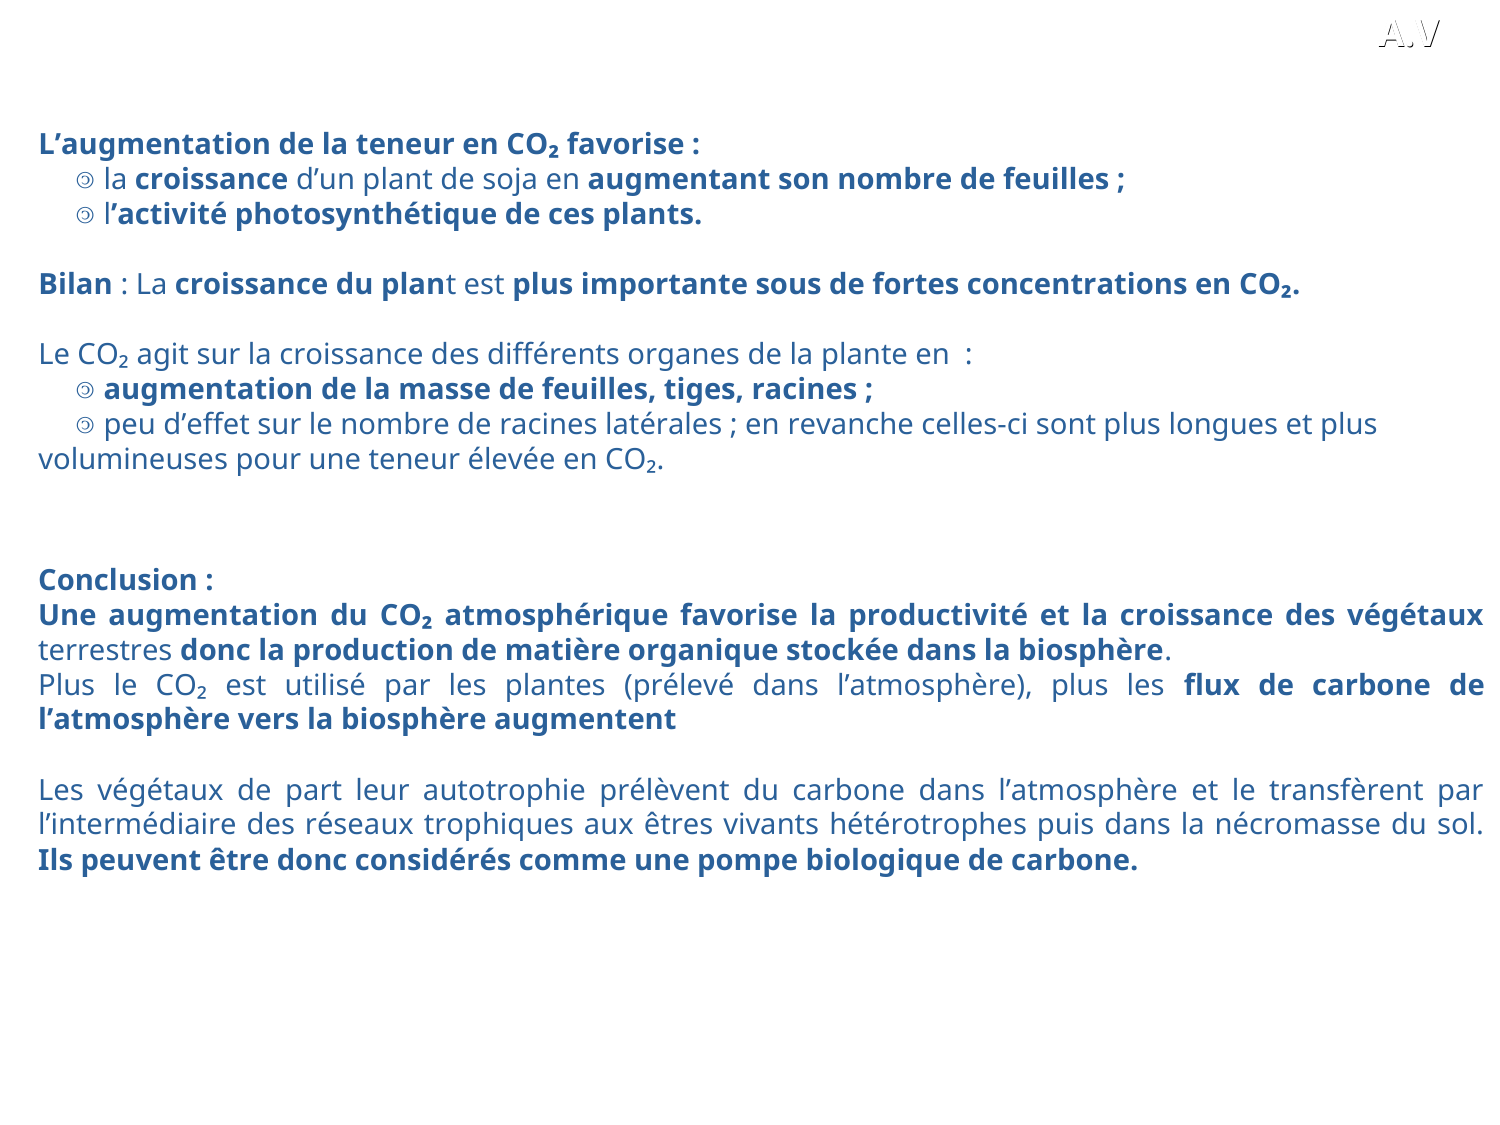

A.V
L’augmentation de la teneur en CO₂ favorise :
  la croissance d’un plant de soja en augmentant son nombre de feuilles ;
  l’activité photosynthétique de ces plants.
Bilan : La croissance du plant est plus importante sous de fortes concentrations en CO₂.
Le CO₂ agit sur la croissance des différents organes de la plante en :
  augmentation de la masse de feuilles, tiges, racines ;
  peu d’effet sur le nombre de racines latérales ; en revanche celles-ci sont plus longues et plus
volumineuses pour une teneur élevée en CO₂.
Conclusion :
Une augmentation du CO₂ atmosphérique favorise la productivité et la croissance des végétaux terrestres donc la production de matière organique stockée dans la biosphère.
Plus le CO₂ est utilisé par les plantes (prélevé dans l’atmosphère), plus les flux de carbone de l’atmosphère vers la biosphère augmentent
Les végétaux de part leur autotrophie prélèvent du carbone dans l’atmosphère et le transfèrent par l’intermédiaire des réseaux trophiques aux êtres vivants hétérotrophes puis dans la nécromasse du sol. Ils peuvent être donc considérés comme une pompe biologique de carbone.